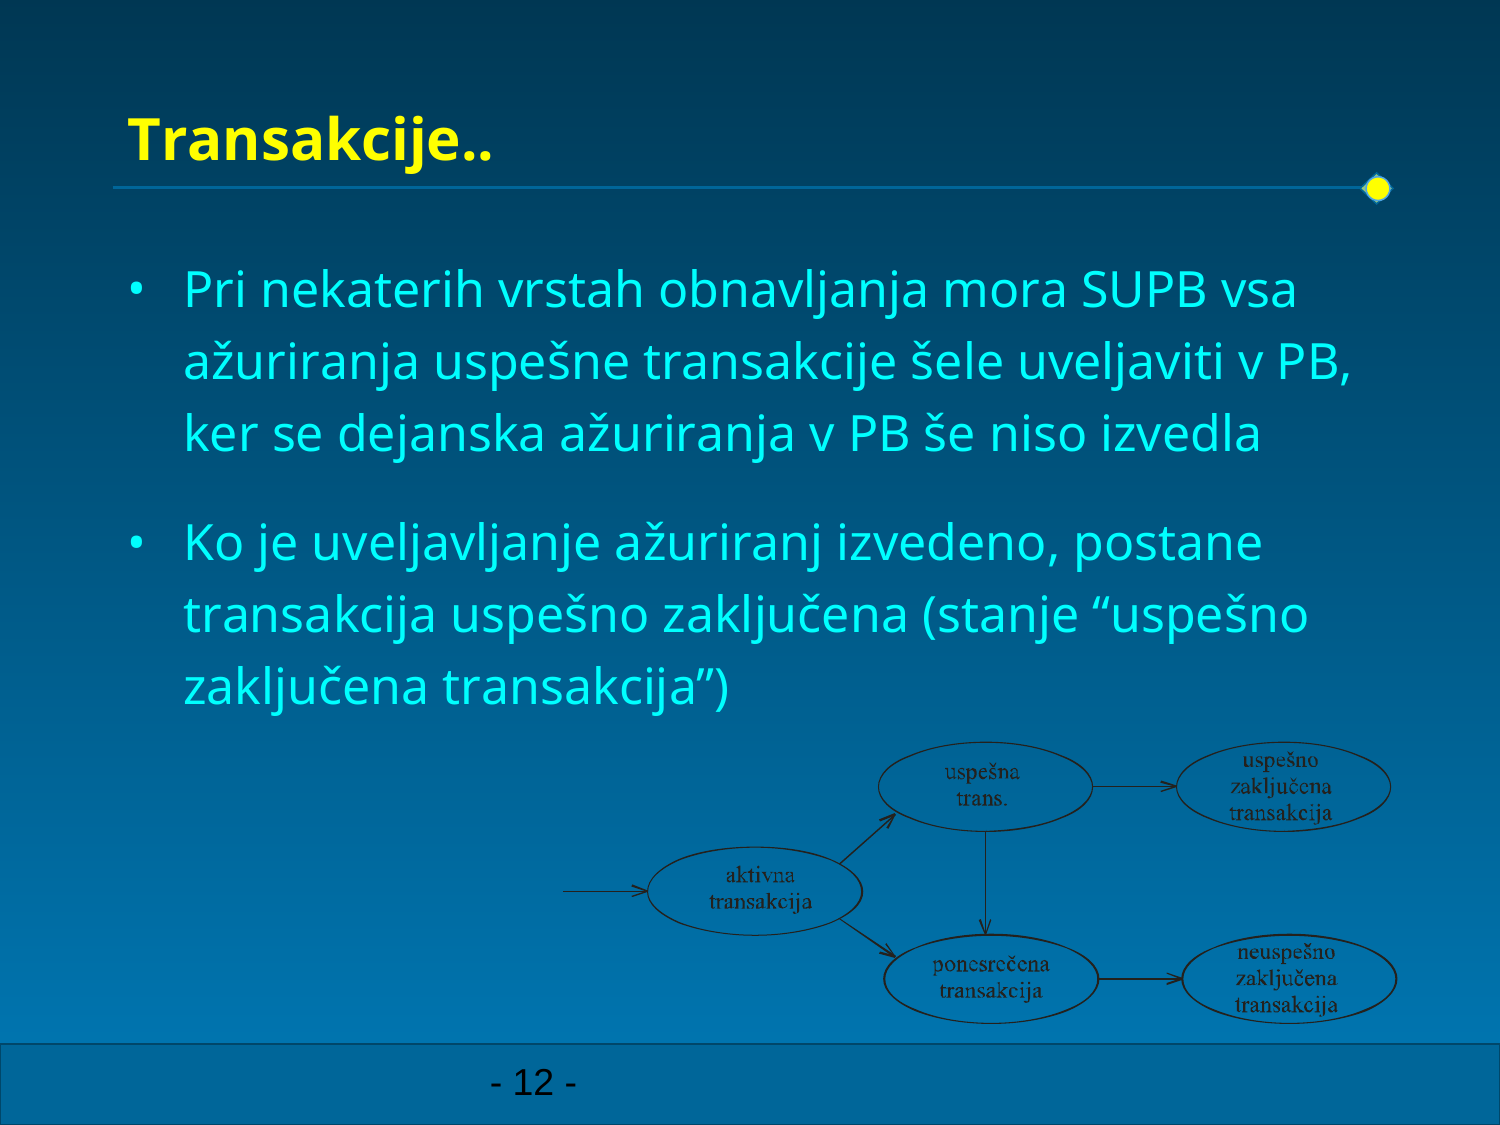

# Transakcije..
Pri nekaterih vrstah obnavljanja mora SUPB vsa ažuriranja uspešne transakcije šele uveljaviti v PB, ker se dejanska ažuriranja v PB še niso izvedla
Ko je uveljavljanje ažuriranj izvedeno, postane transakcija uspešno zaključena (stanje “uspešno zaključena transakcija”)